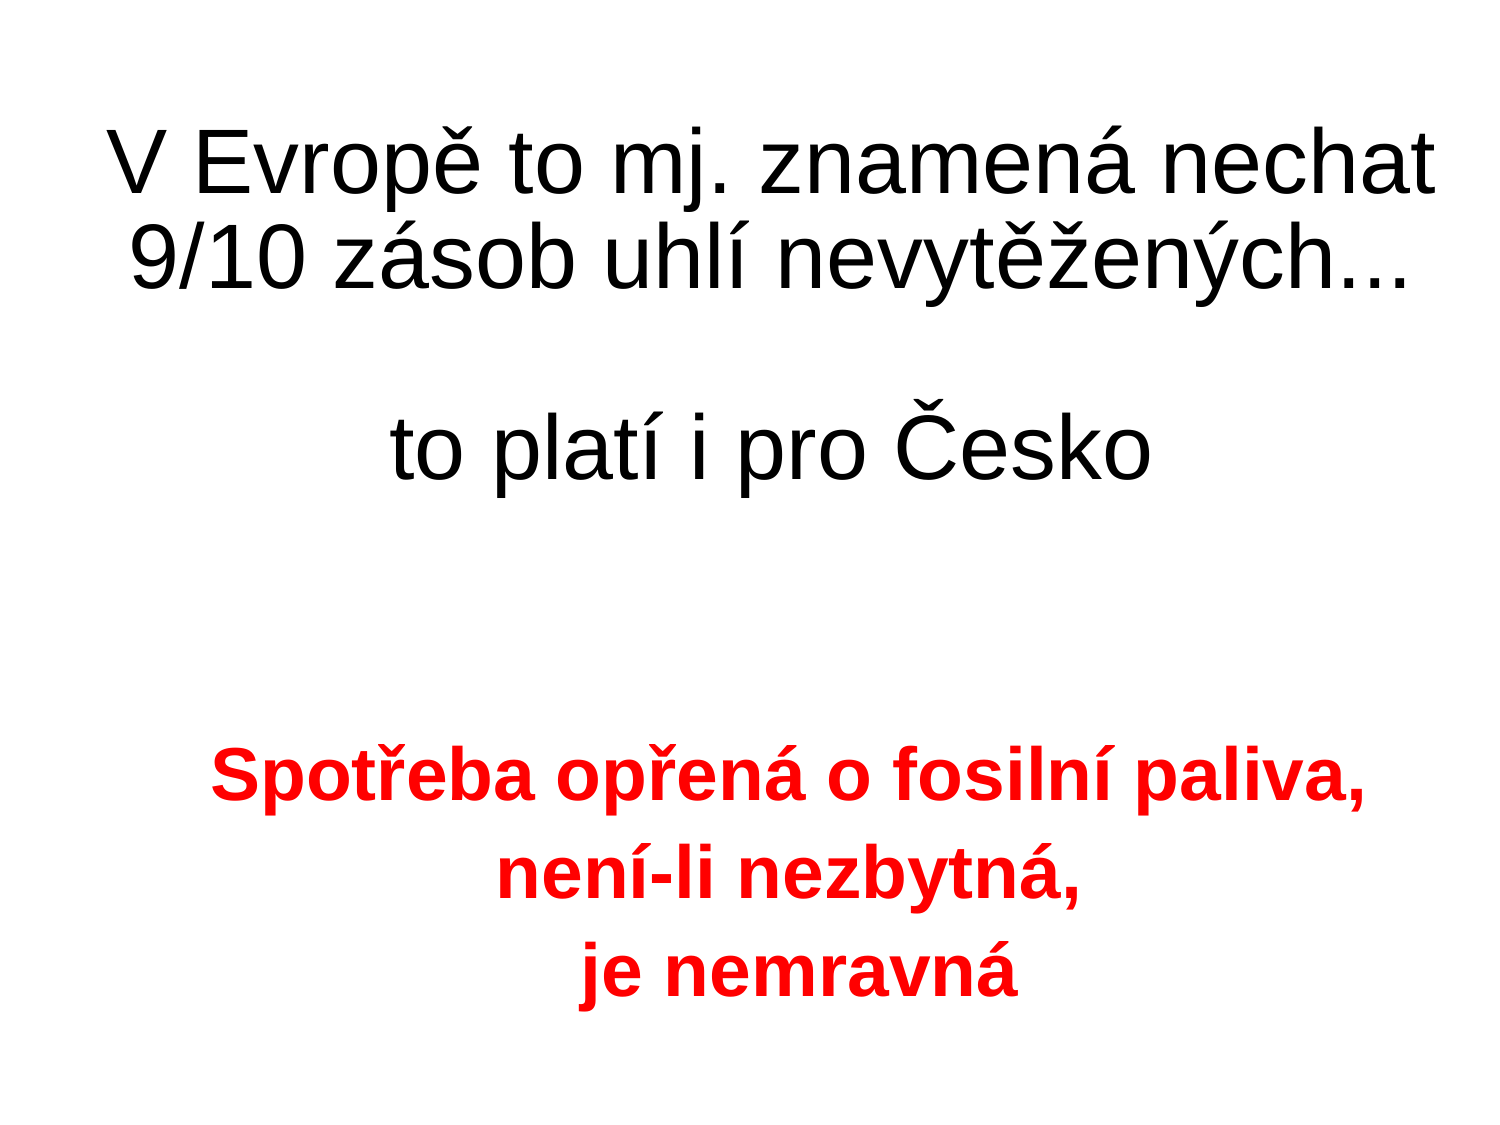

# V Evropě to mj. znamená nechat 9/10 zásob uhlí nevytěžených... to platí i pro Česko
Spotřeba opřená o fosilní paliva,
není-li nezbytná,
je nemravná